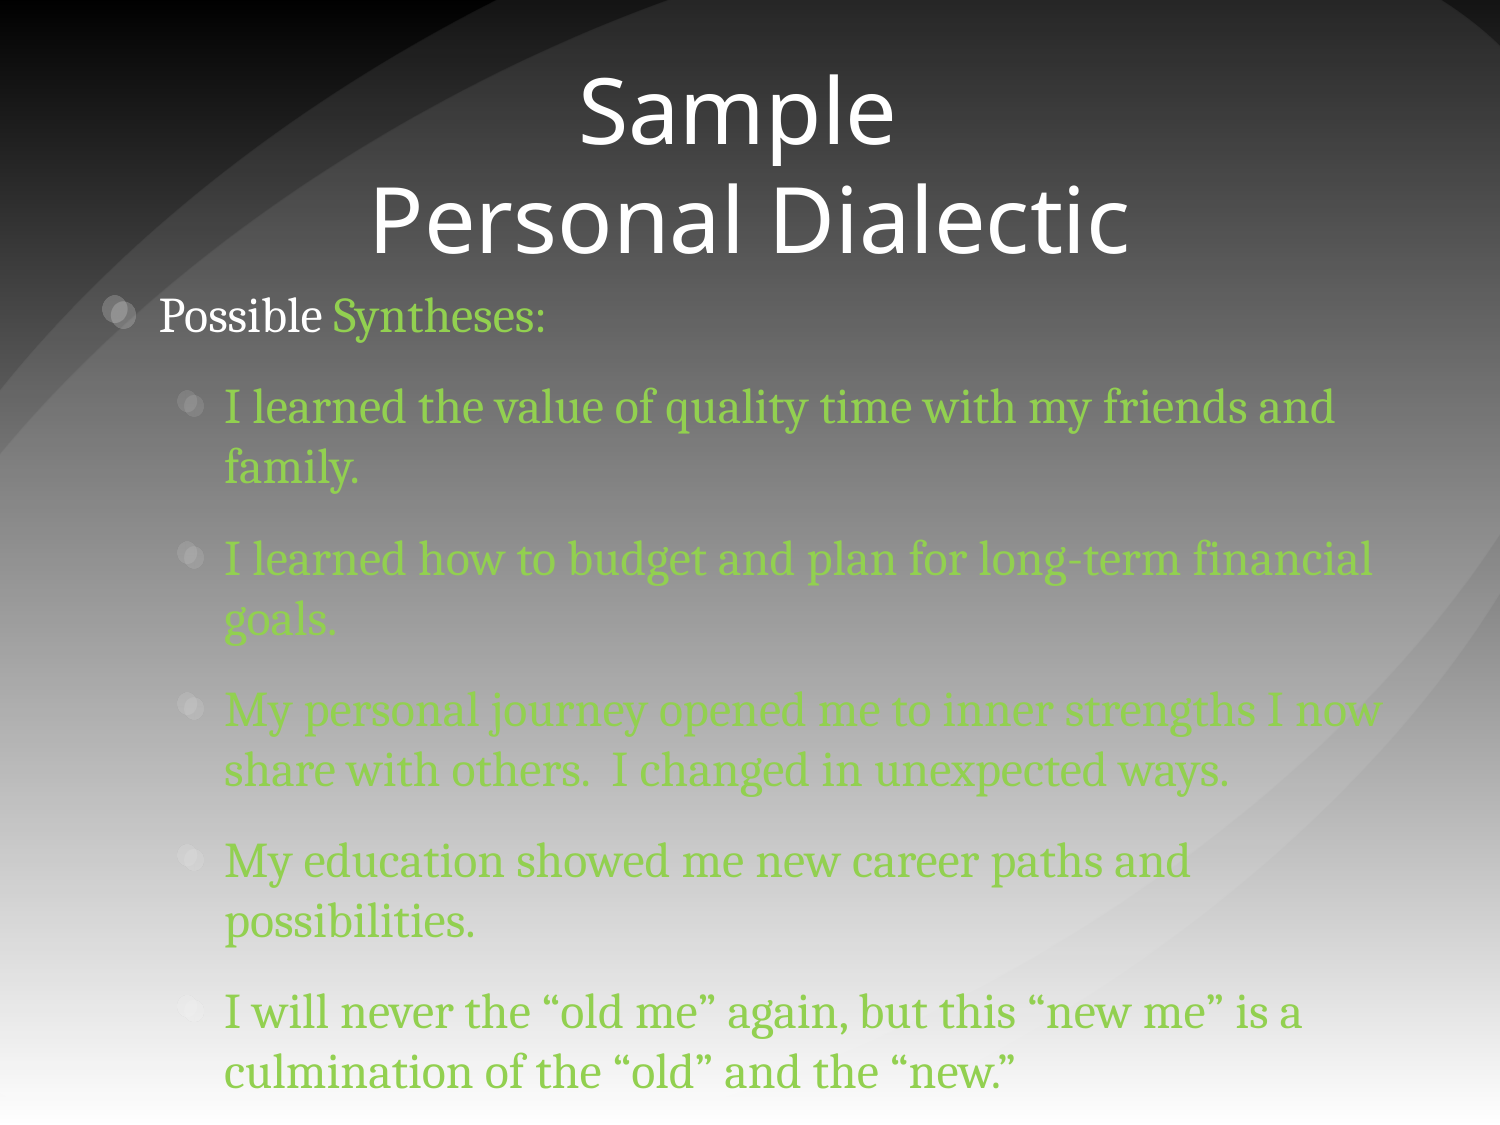

# Sample Personal Dialectic
Possible Syntheses:
I learned the value of quality time with my friends and family.
I learned how to budget and plan for long-term financial goals.
My personal journey opened me to inner strengths I now share with others. I changed in unexpected ways.
My education showed me new career paths and possibilities.
I will never the “old me” again, but this “new me” is a culmination of the “old” and the “new.”